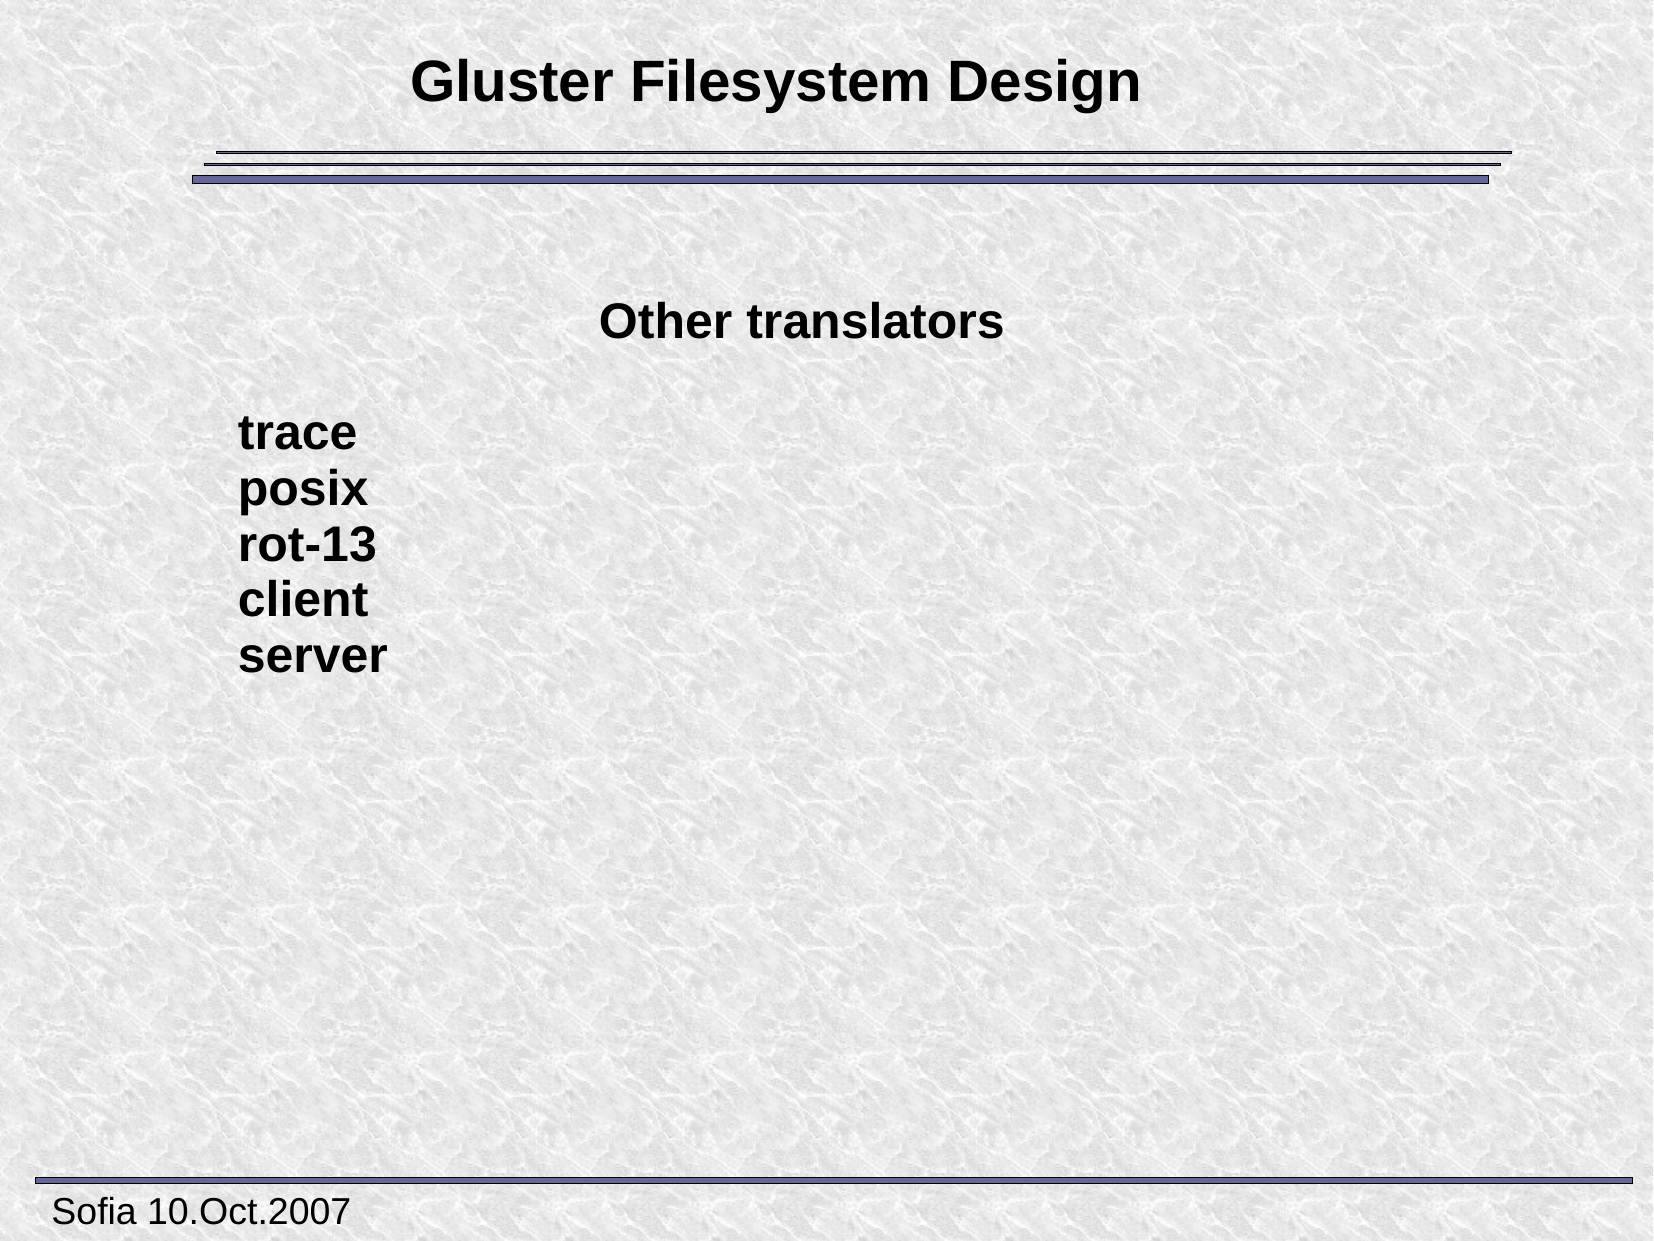

Gluster Filesystem Design
					Other translators
 trace
 posix
 rot-13
 client
 server
Sofia 10.Oct.2007